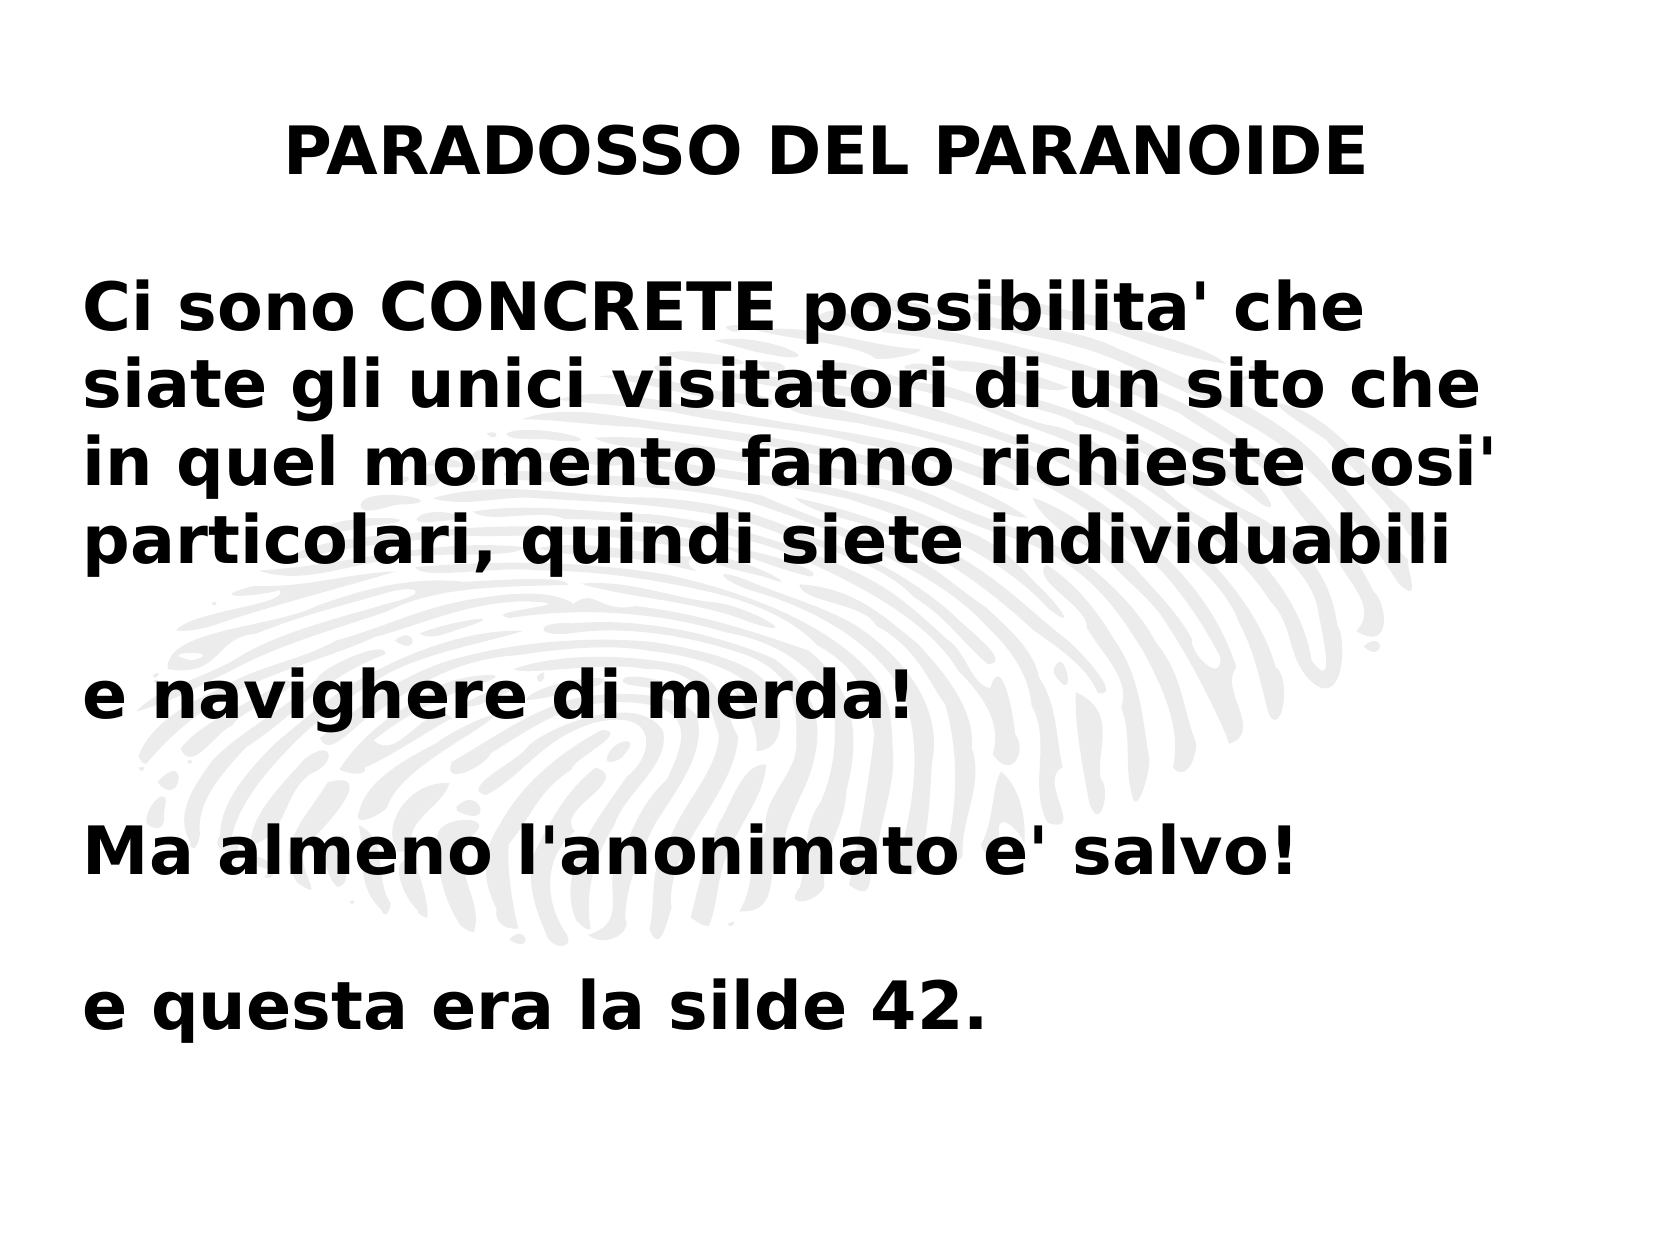

# PARADOSSO DEL PARANOIDE
Ci sono CONCRETE possibilita' che siate gli unici visitatori di un sito che in quel momento fanno richieste cosi' particolari, quindi siete individuabili
e navighere di merda!
Ma almeno l'anonimato e' salvo!
e questa era la silde 42.